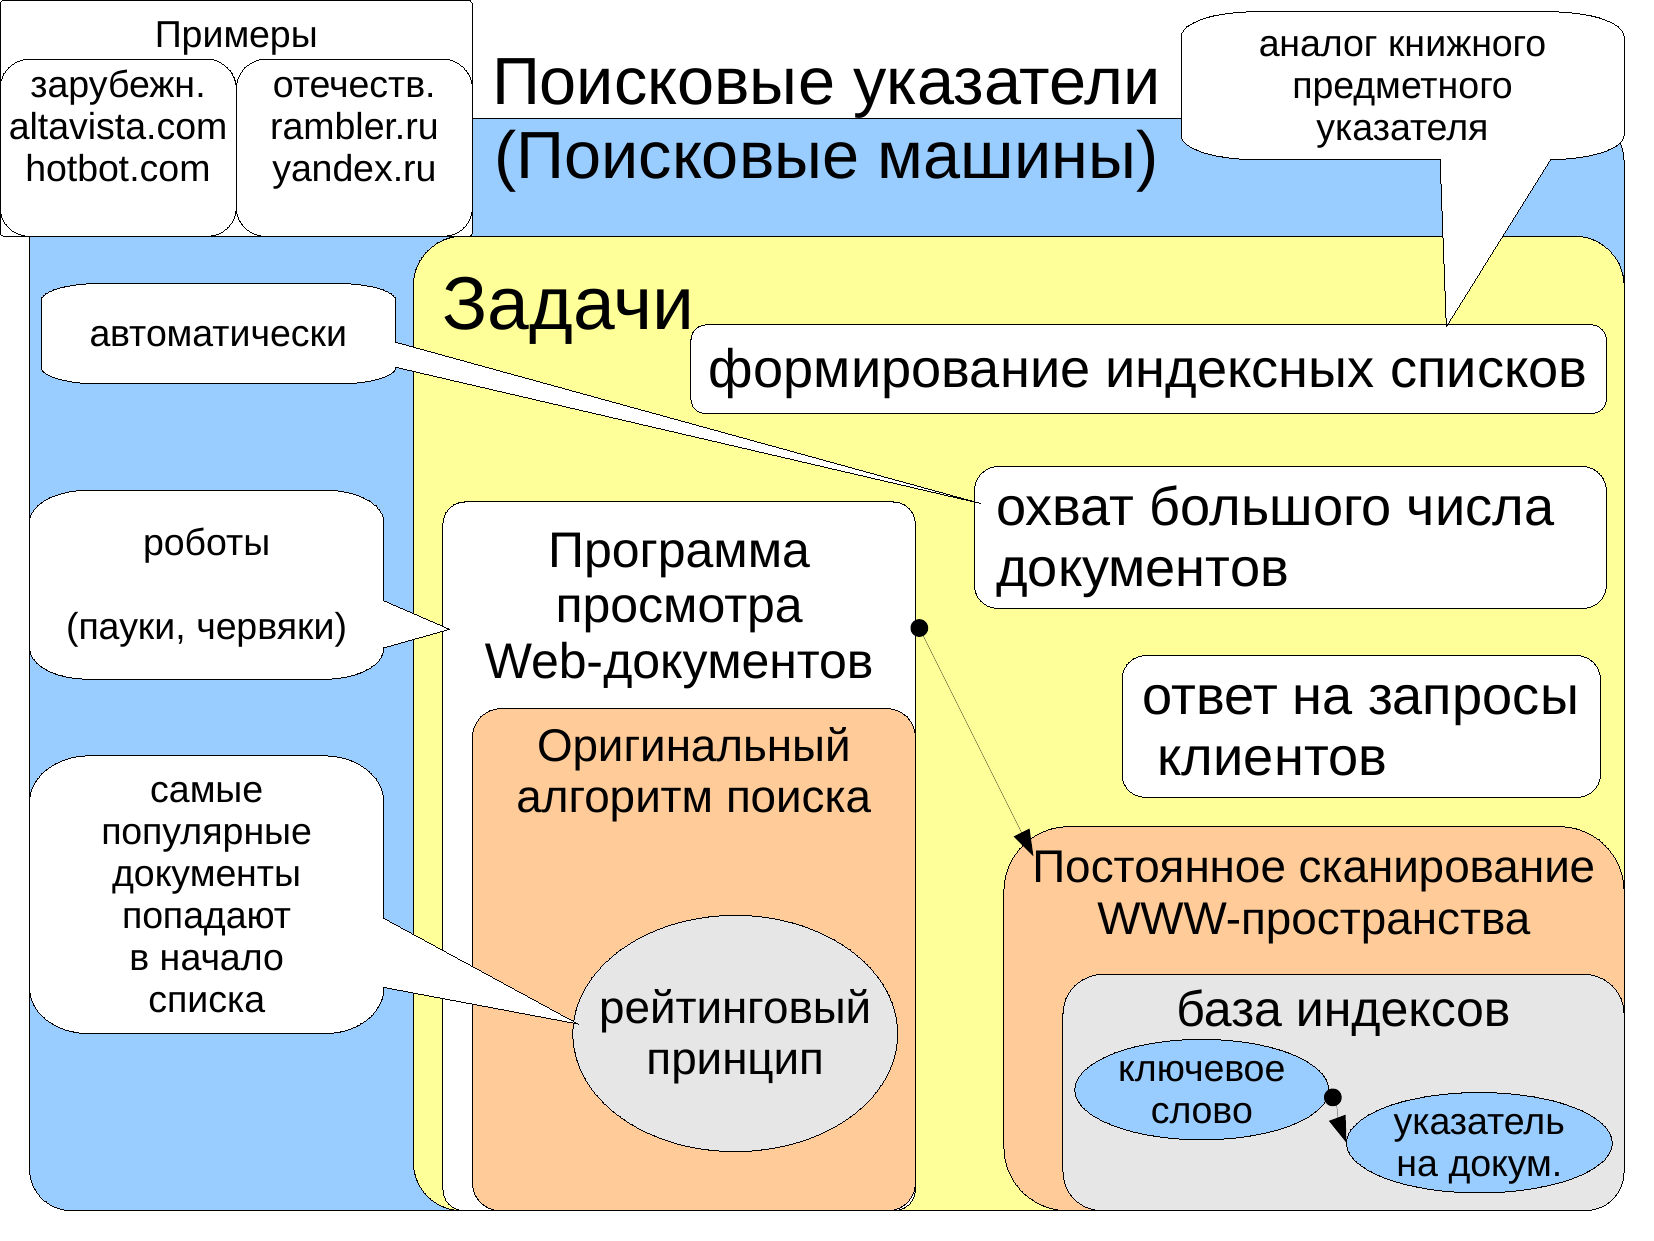

Примеры
аналог книжного предметного указателя
зарубежн.
altavista.com
hotbot.com
отечеств.
rambler.ru
yandex.ru
Поисковые указатели
(Поисковые машины)
Задачи
автоматически
формирование индексных списков
охват большого числа
документов
роботы
(пауки, червяки)
Программа
просмотра
Web-документов
ответ на запросы
 клиентов
Оригинальный
алгоритм поиска
самые популярные
документы
попадают
в начало
списка
Постоянное сканирование
WWW-пространства
рейтинговый
принцип
база индексов
ключевое
слово
указатель
на докум.